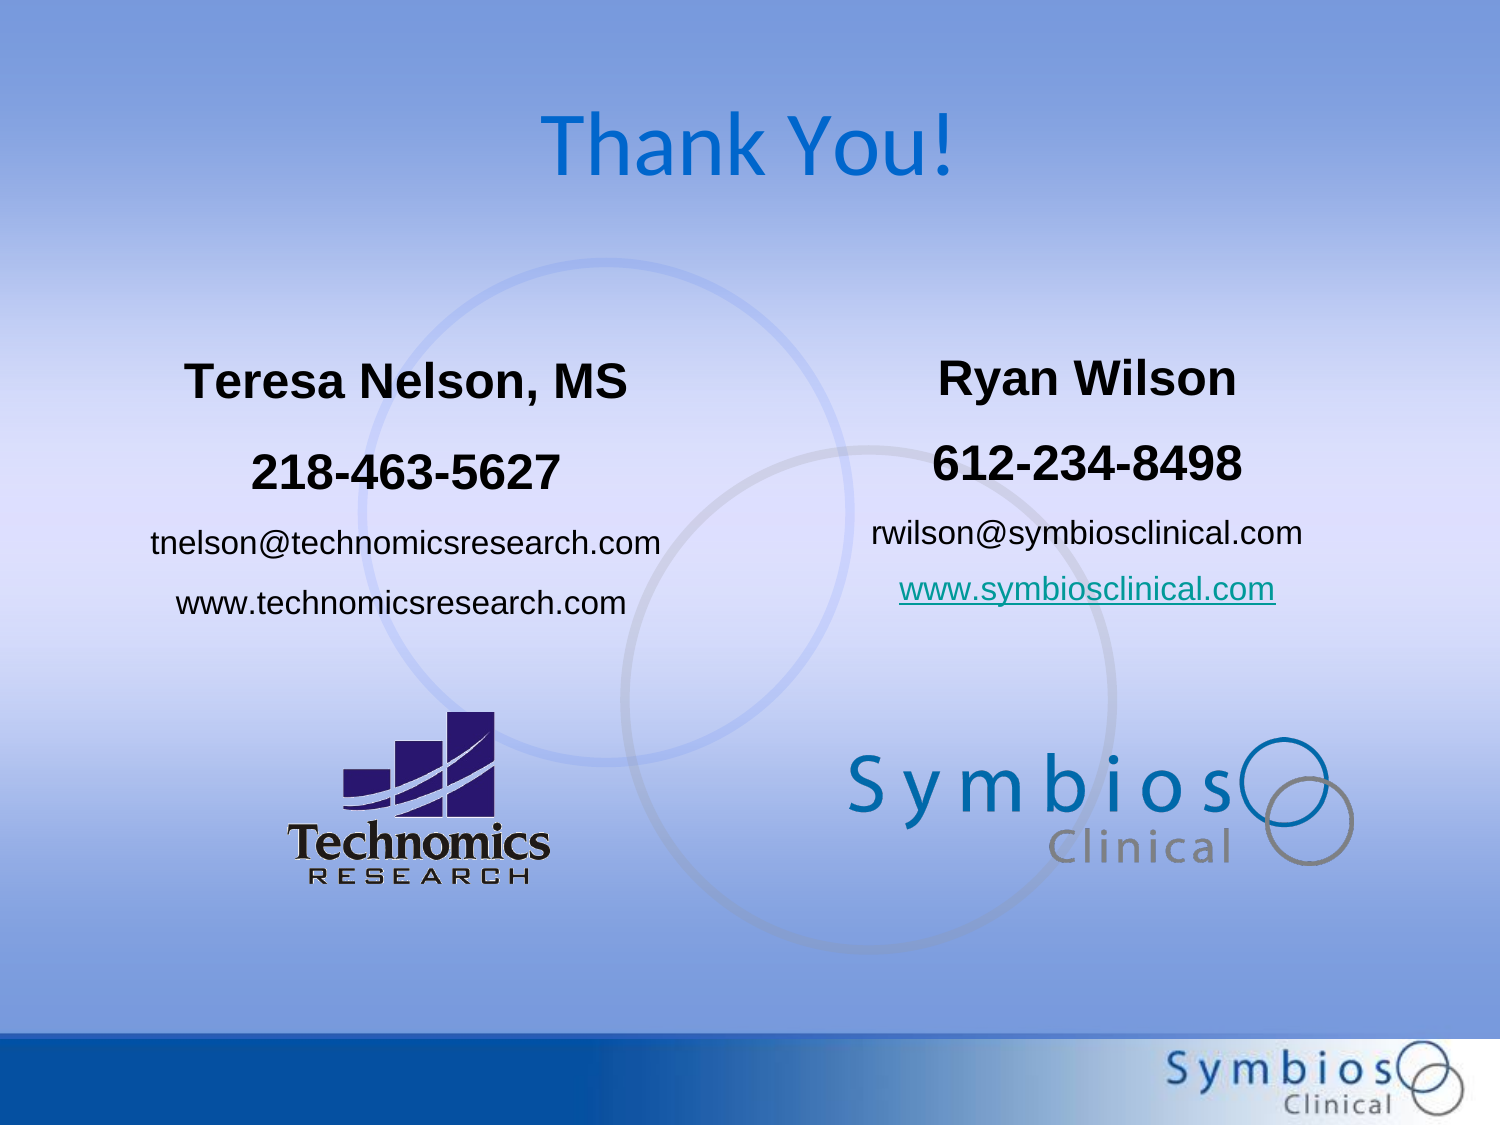

# Thank You!
Teresa Nelson, MS
218-463-5627
tnelson@technomicsresearch.com
www.technomicsresearch.com
Ryan Wilson
612-234-8498
rwilson@symbiosclinical.com
www.symbiosclinical.com